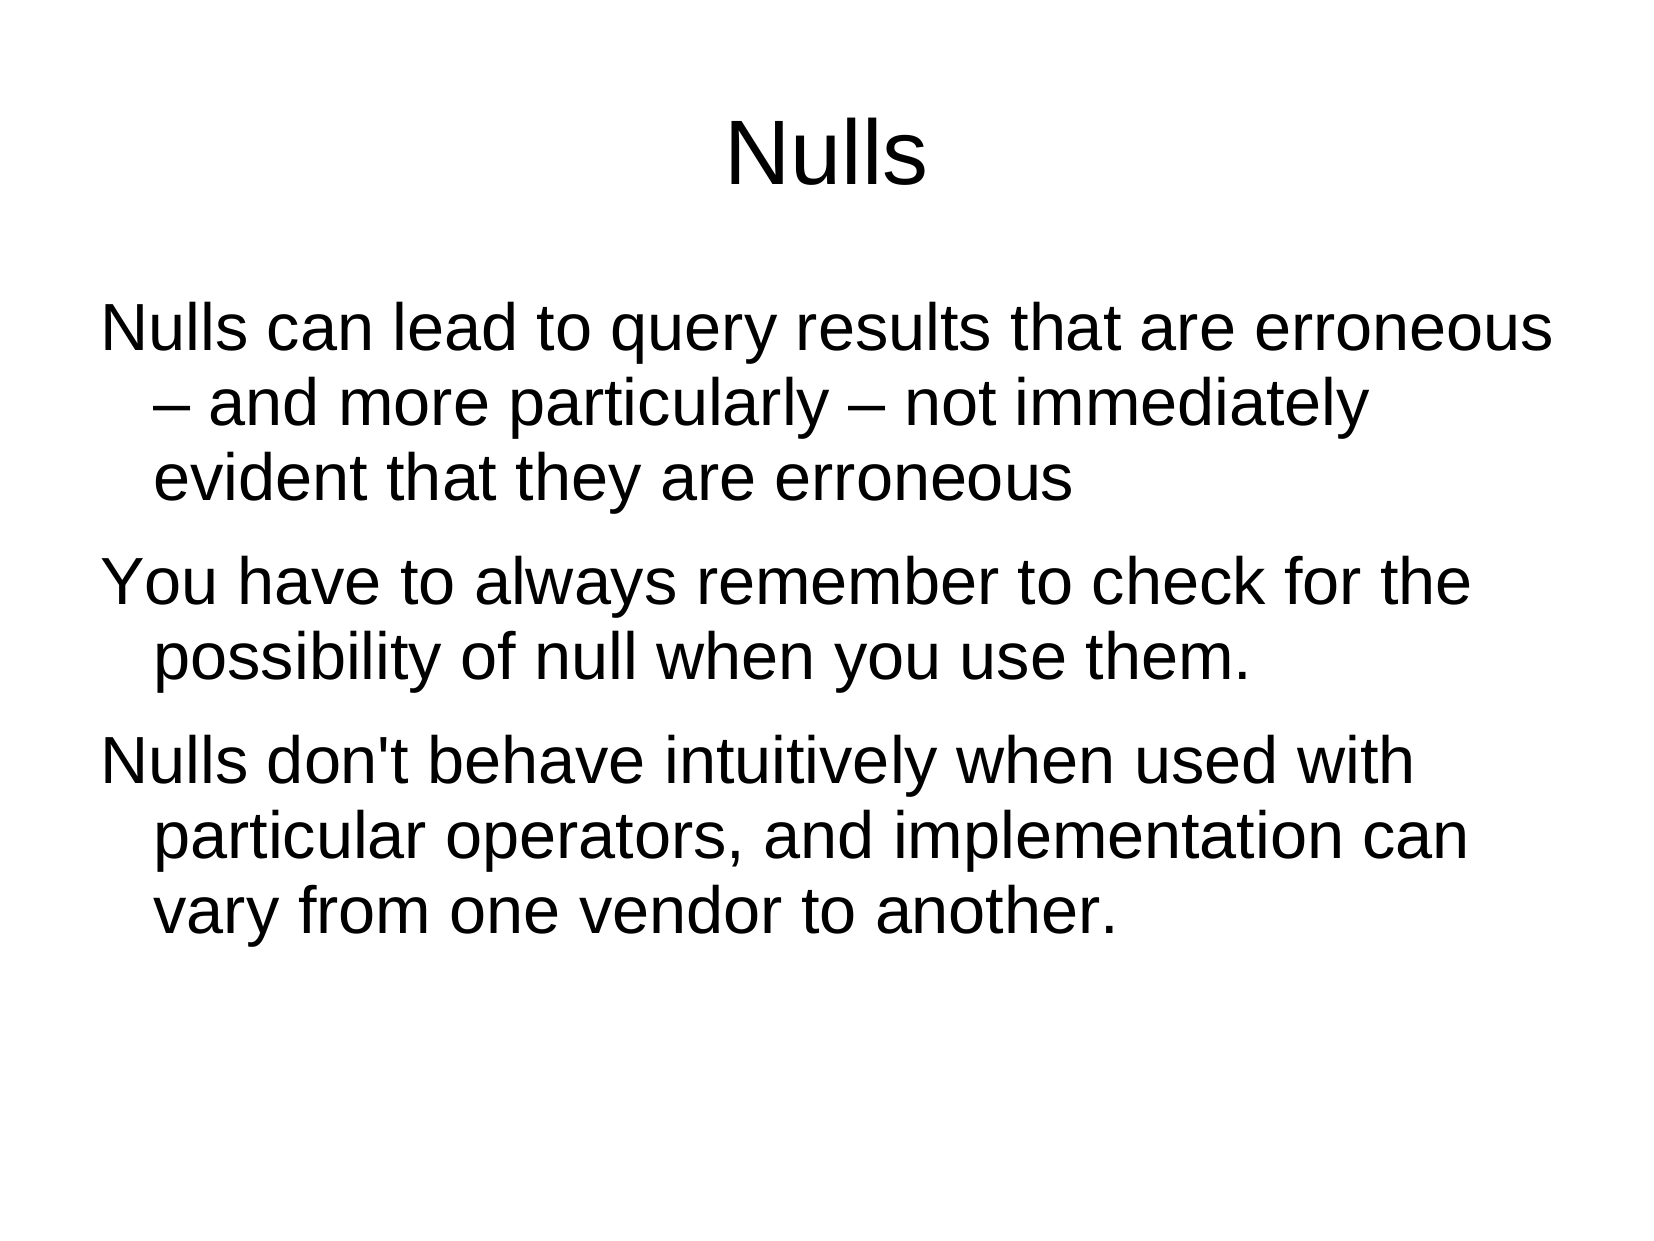

# Nulls
Nulls can lead to query results that are erroneous – and more particularly – not immediately evident that they are erroneous
You have to always remember to check for the possibility of null when you use them.
Nulls don't behave intuitively when used with particular operators, and implementation can vary from one vendor to another.